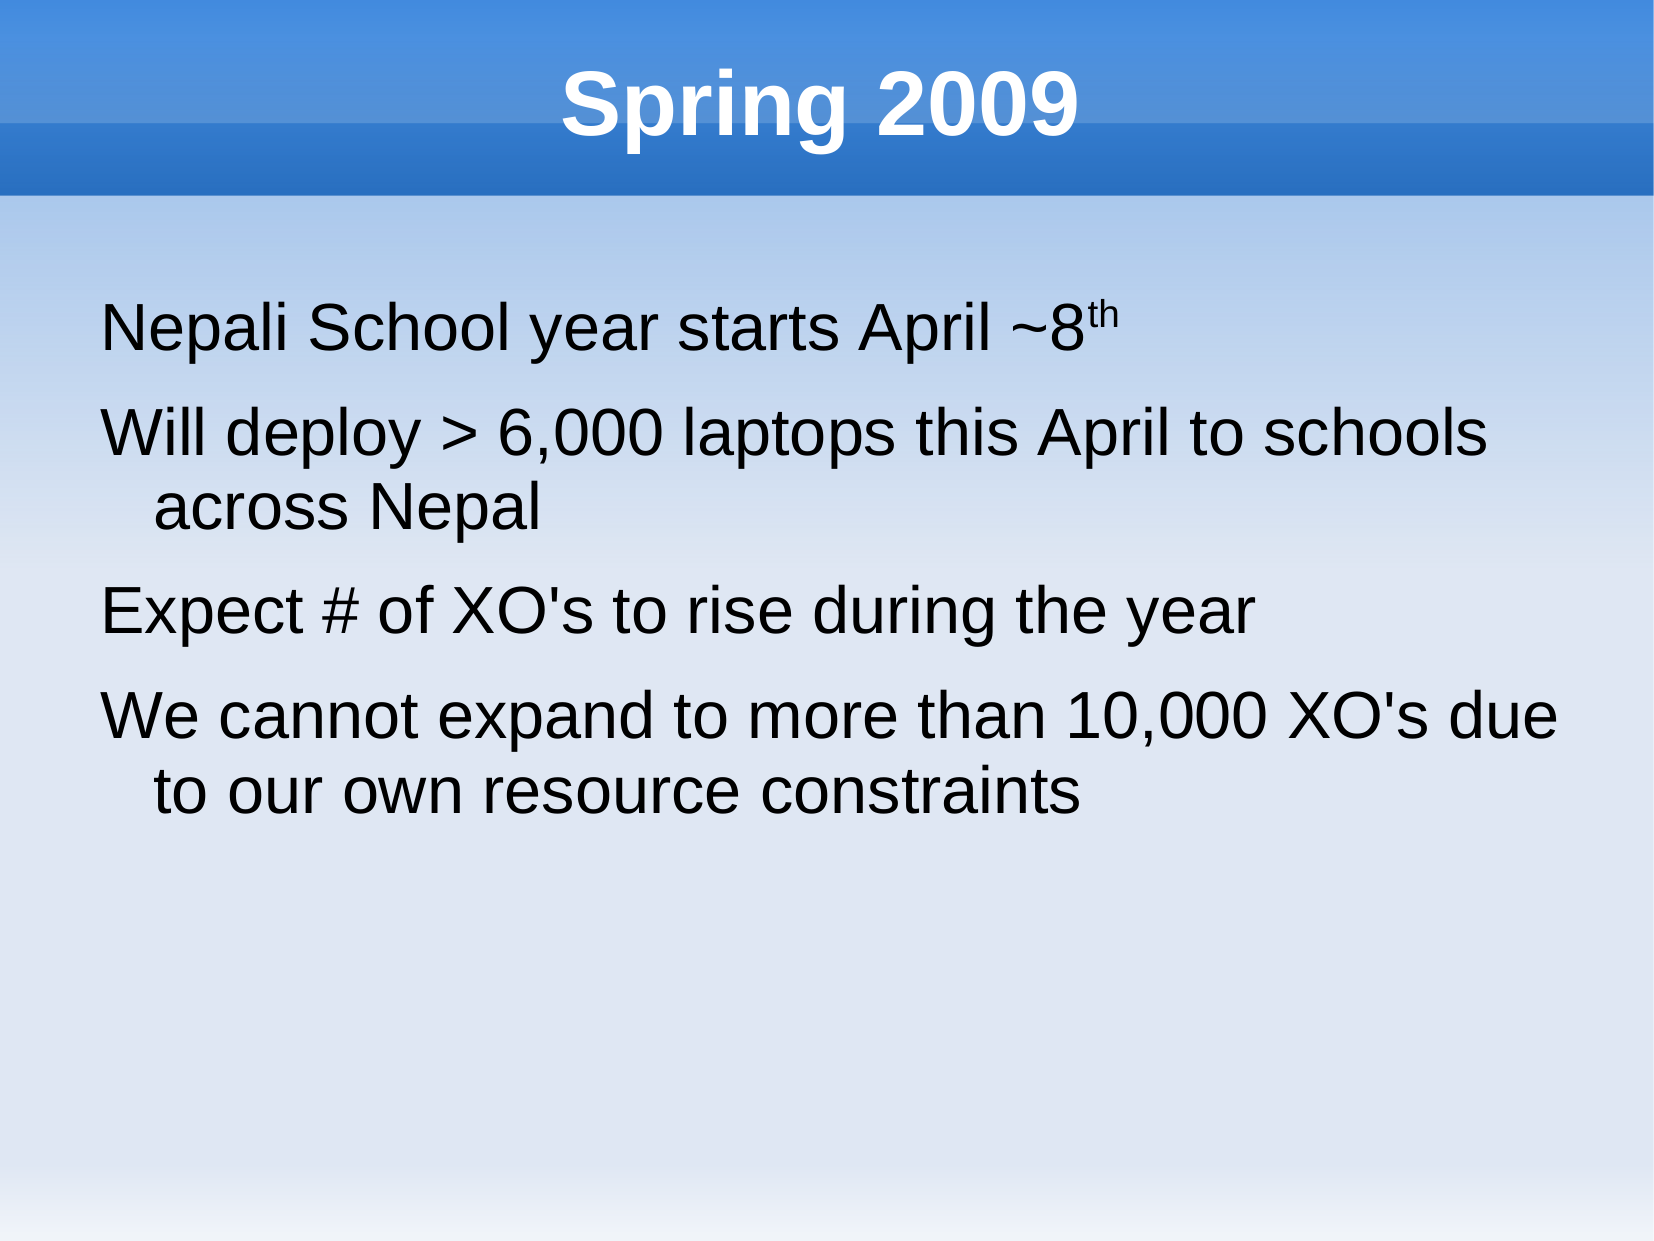

# Spring 2009
Nepali School year starts April ~8th
Will deploy > 6,000 laptops this April to schools across Nepal
Expect # of XO's to rise during the year
We cannot expand to more than 10,000 XO's due to our own resource constraints